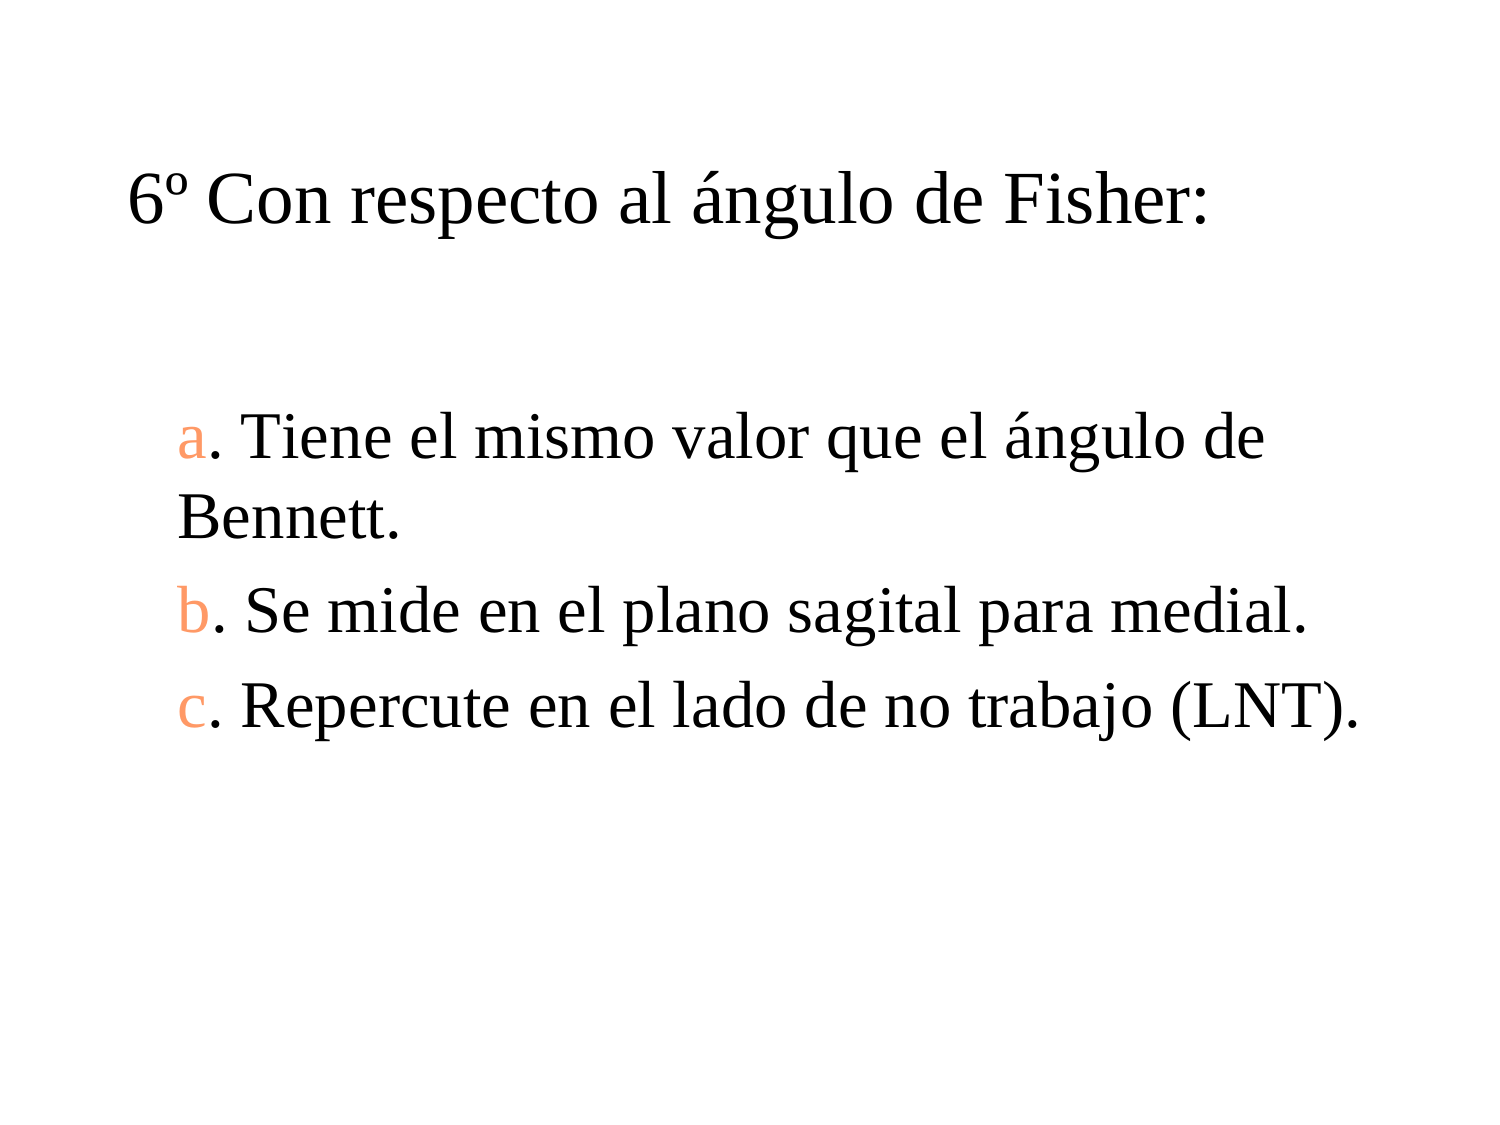

# 6º Con respecto al ángulo de Fisher:
a. Tiene el mismo valor que el ángulo de Bennett.
b. Se mide en el plano sagital para medial.
c. Repercute en el lado de no trabajo (LNT).